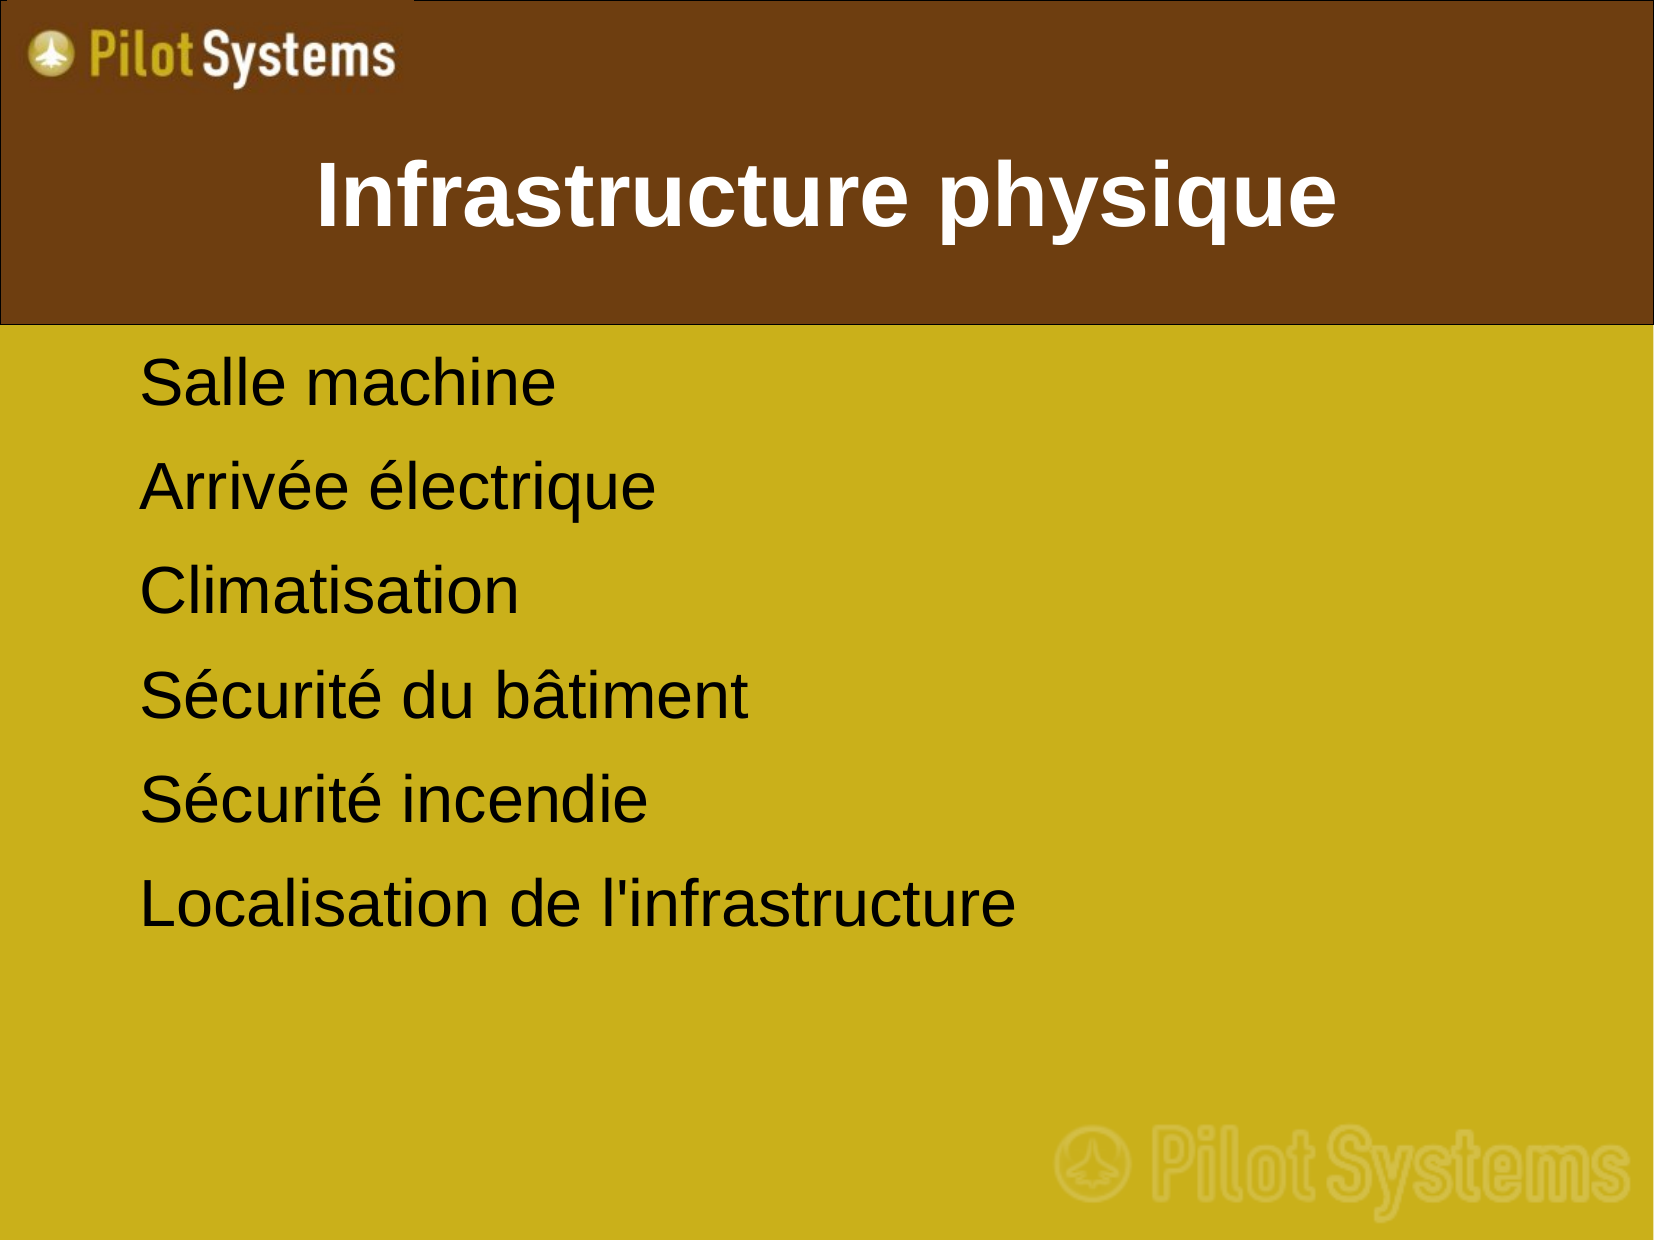

# Infrastructure physique
Salle machine
Arrivée électrique
Climatisation
Sécurité du bâtiment
Sécurité incendie
Localisation de l'infrastructure